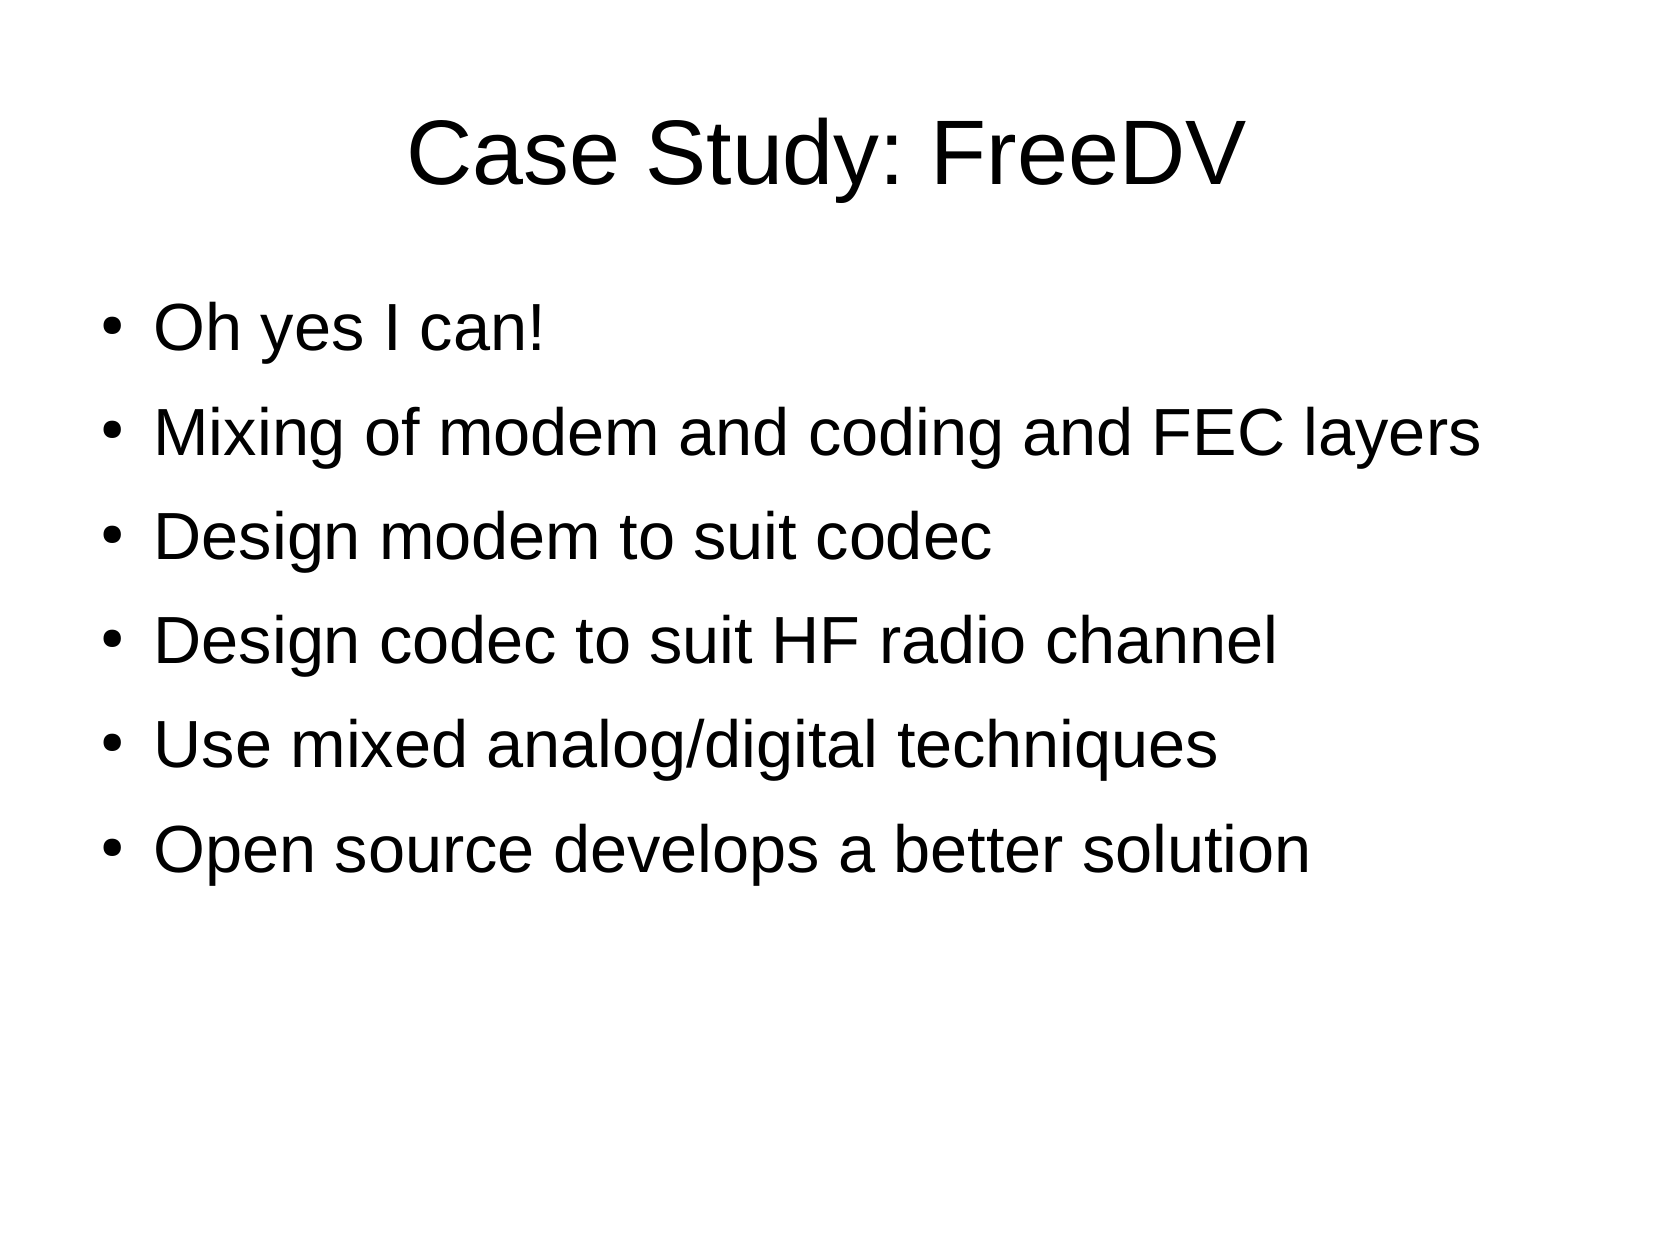

# Case Study: FreeDV
Oh yes I can!
Mixing of modem and coding and FEC layers
Design modem to suit codec
Design codec to suit HF radio channel
Use mixed analog/digital techniques
Open source develops a better solution